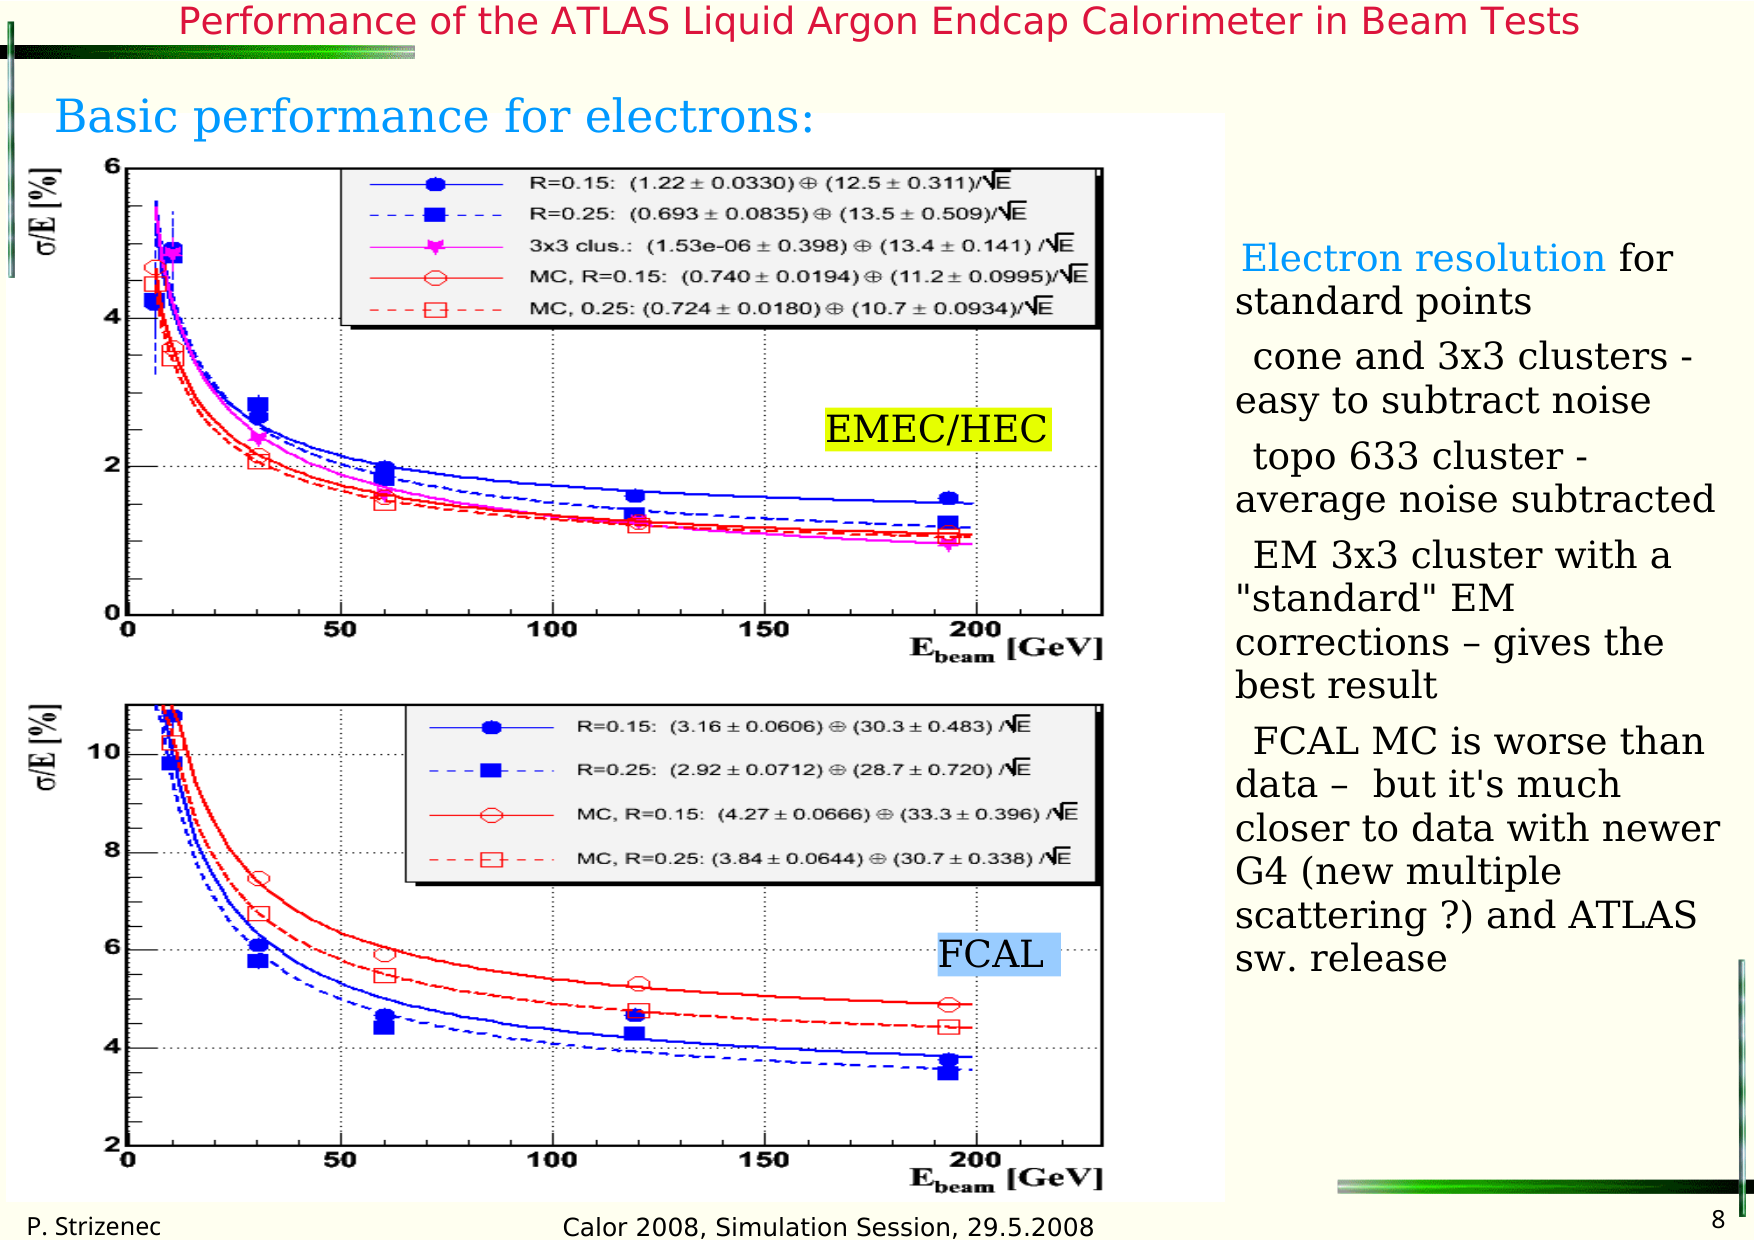

Performance of the ATLAS Liquid Argon Endcap Calorimeter in Beam Tests
# Basic performance for electrons:
Electron resolution for standard points
 cone and 3x3 clusters - easy to subtract noise
 topo 633 cluster - average noise subtracted
 EM 3x3 cluster with a "standard" EM corrections – gives the best result
 FCAL MC is worse than data – but it's much closer to data with newer G4 (new multiple scattering ?) and ATLAS sw. release
EMEC/HEC
FCAL
P. Strizenec
Calor 2008, Simulation Session, 29.5.2008